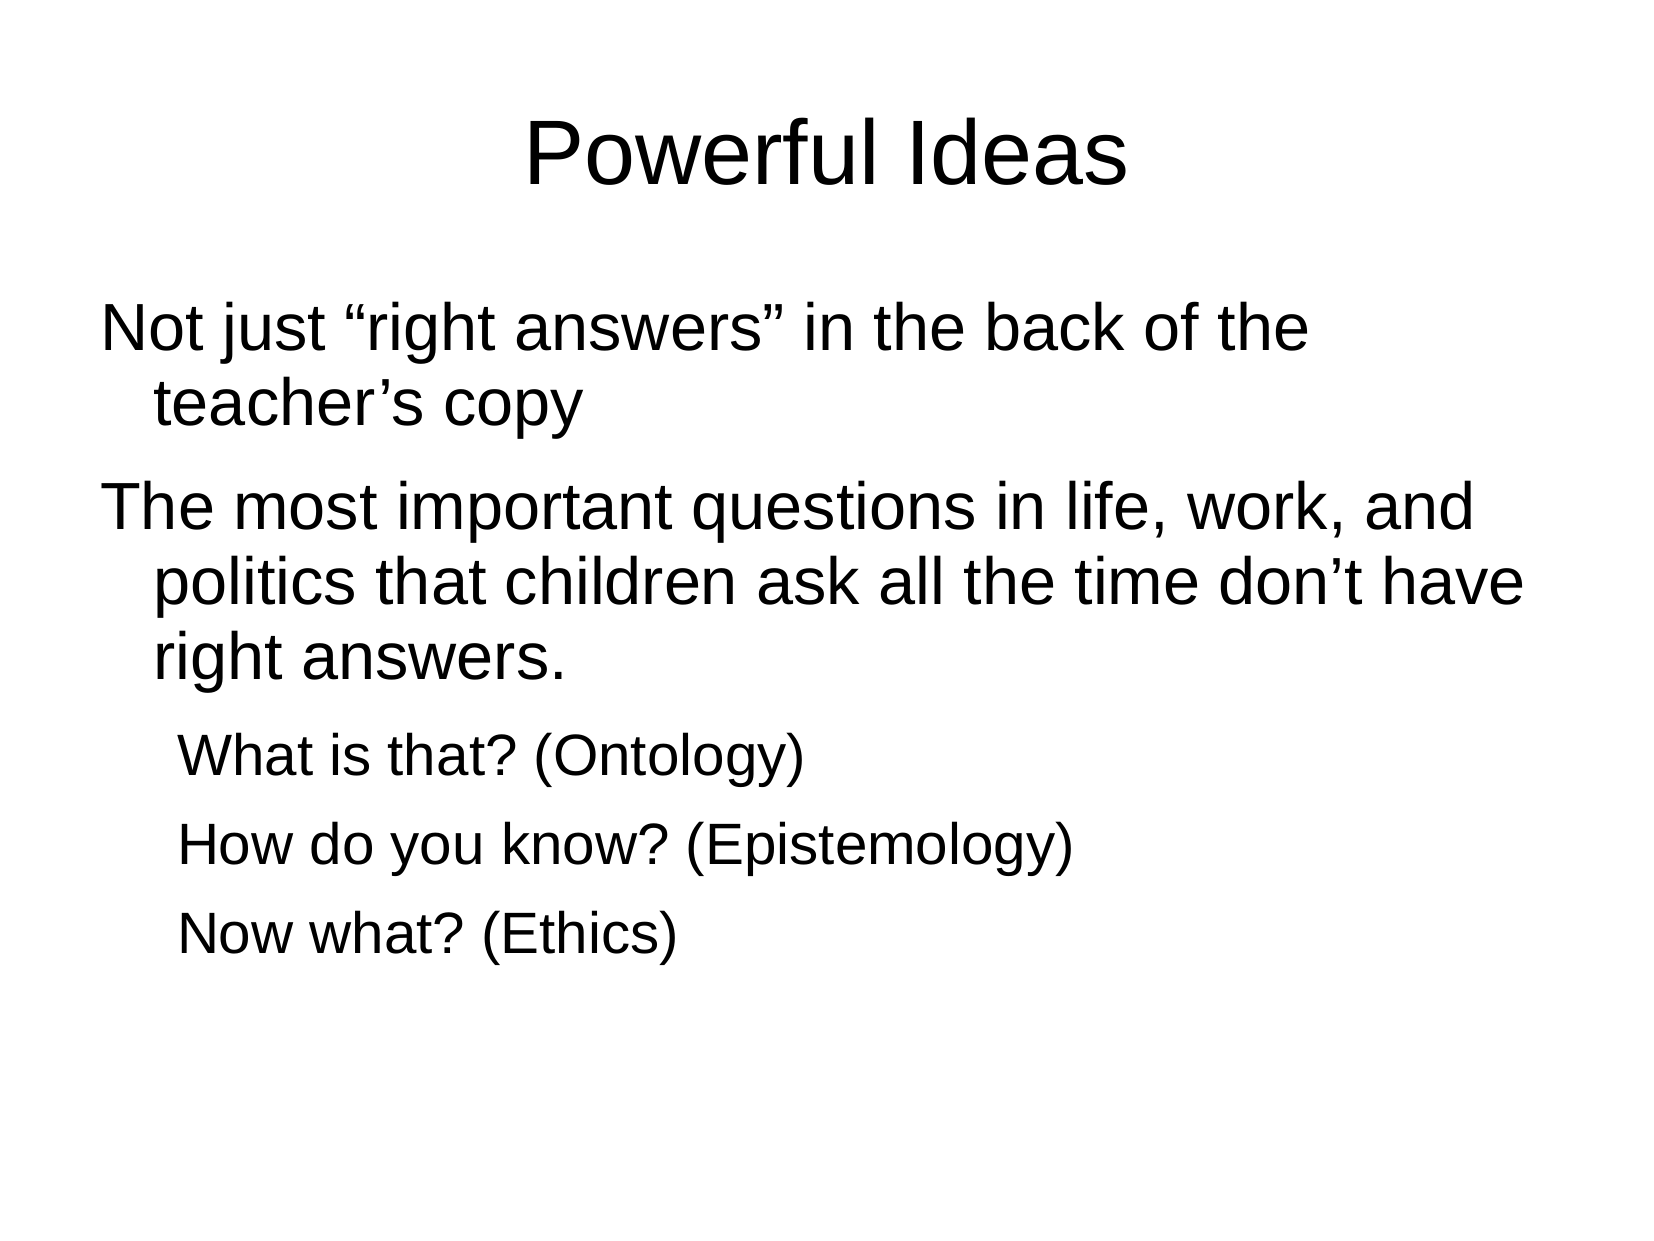

# Powerful Ideas
Not just “right answers” in the back of the teacher’s copy
The most important questions in life, work, and politics that children ask all the time don’t have right answers.
What is that? (Ontology)
How do you know? (Epistemology)
Now what? (Ethics)